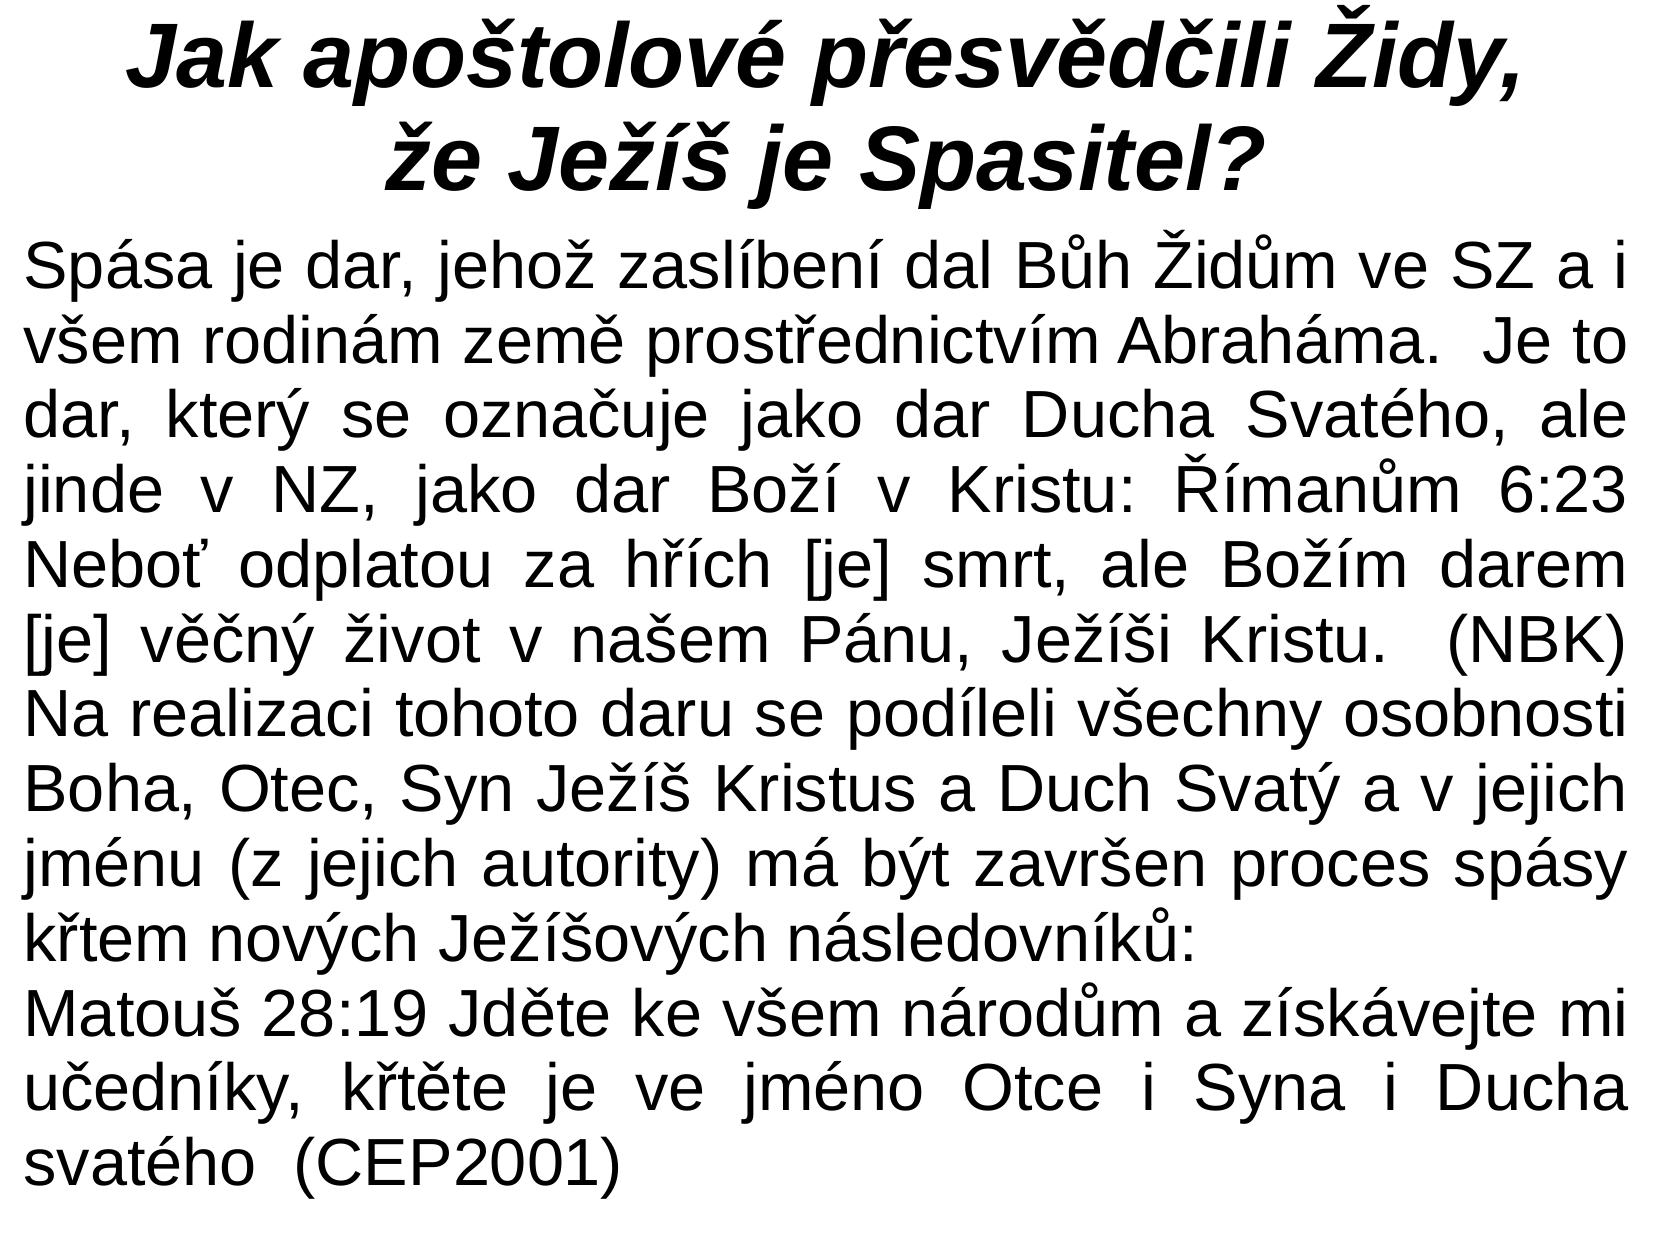

Spása je dar, jehož zaslíbení dal Bůh Židům ve SZ a i všem rodinám země prostřednictvím Abraháma. Je to dar, který se označuje jako dar Ducha Svatého, ale jinde v NZ, jako dar Boží v Kristu: Římanům 6:23 Neboť odplatou za hřích [je] smrt, ale Božím darem [je] věčný život v našem Pánu, Ježíši Kristu. (NBK) Na realizaci tohoto daru se podíleli všechny osobnosti Boha, Otec, Syn Ježíš Kristus a Duch Svatý a v jejich jménu (z jejich autority) má být završen proces spásy křtem nových Ježíšových následovníků:
Matouš 28:19 Jděte ke všem národům a získávejte mi učedníky, křtěte je ve jméno Otce i Syna i Ducha svatého (CEP2001)
# Jak apoštolové přesvědčili Židy, že Ježíš je Spasitel?